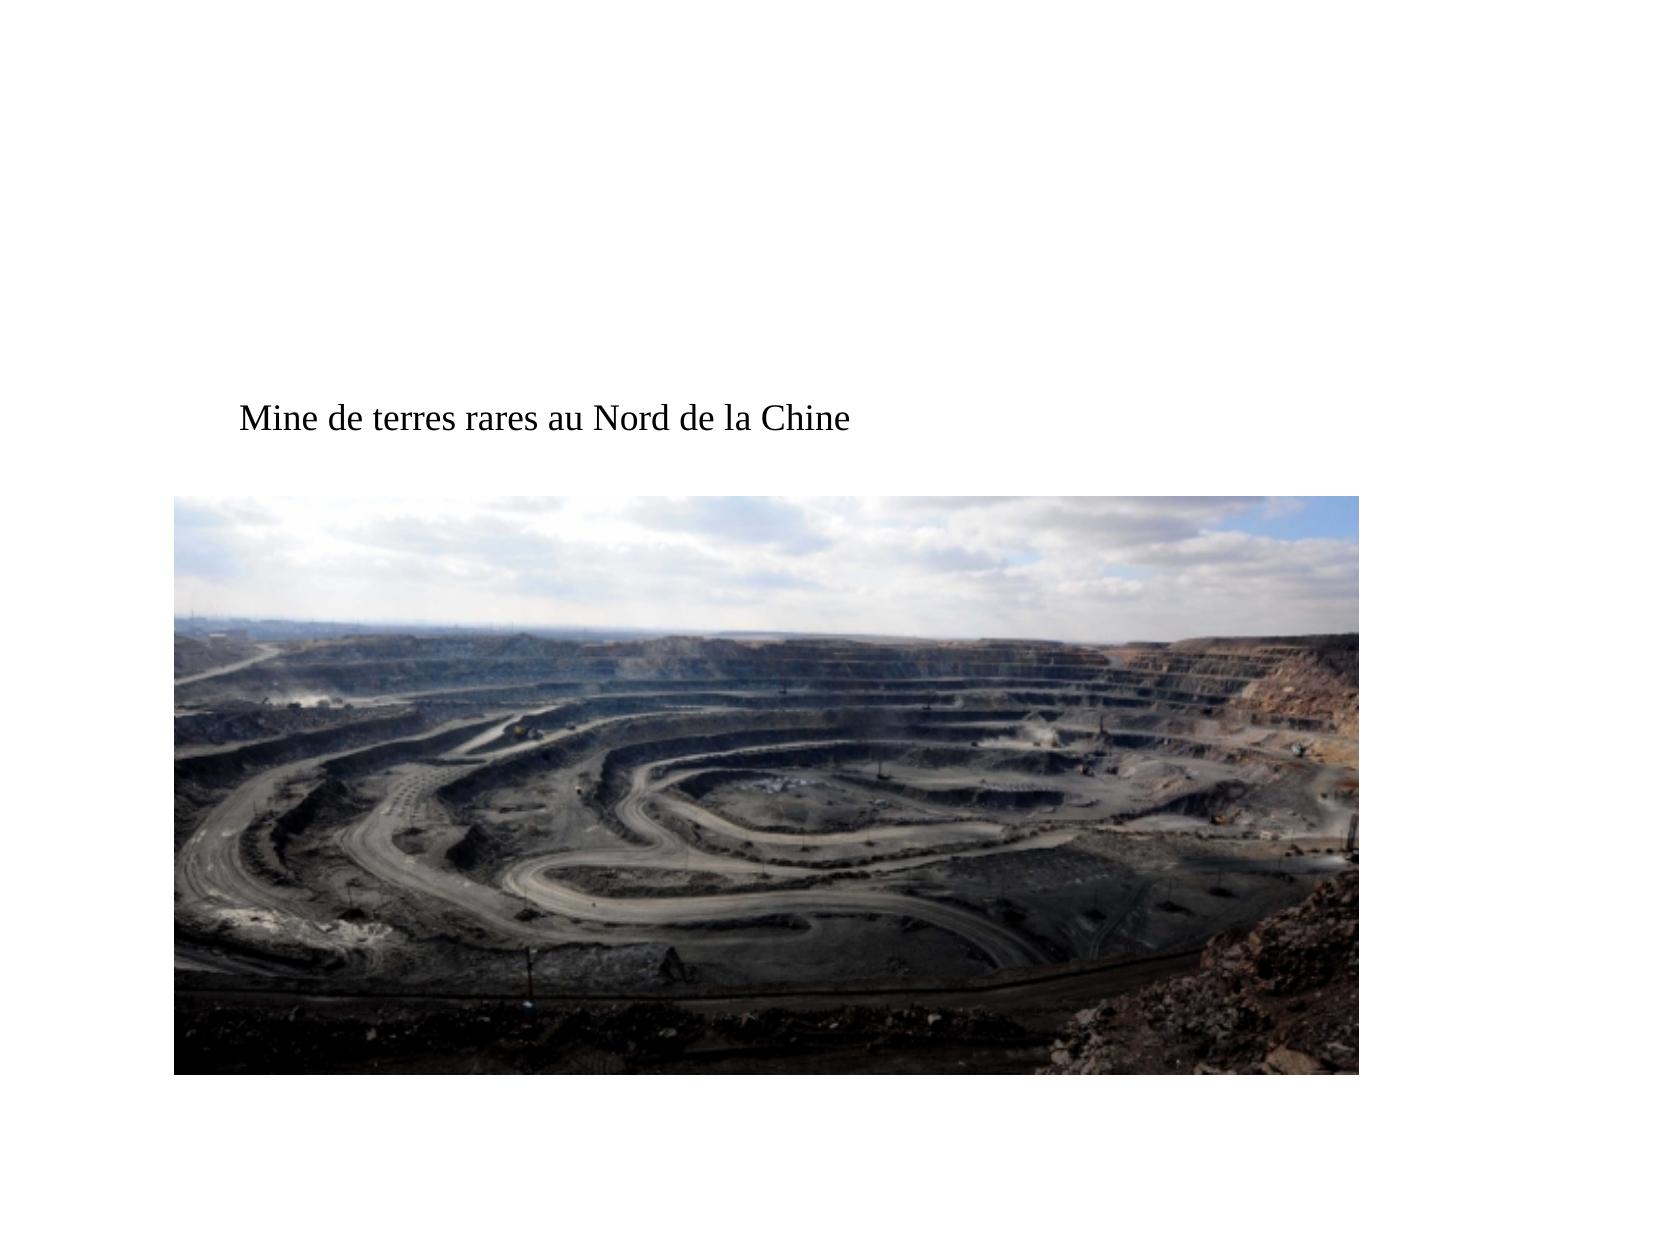

Mine de terres rares au Nord de la Chine